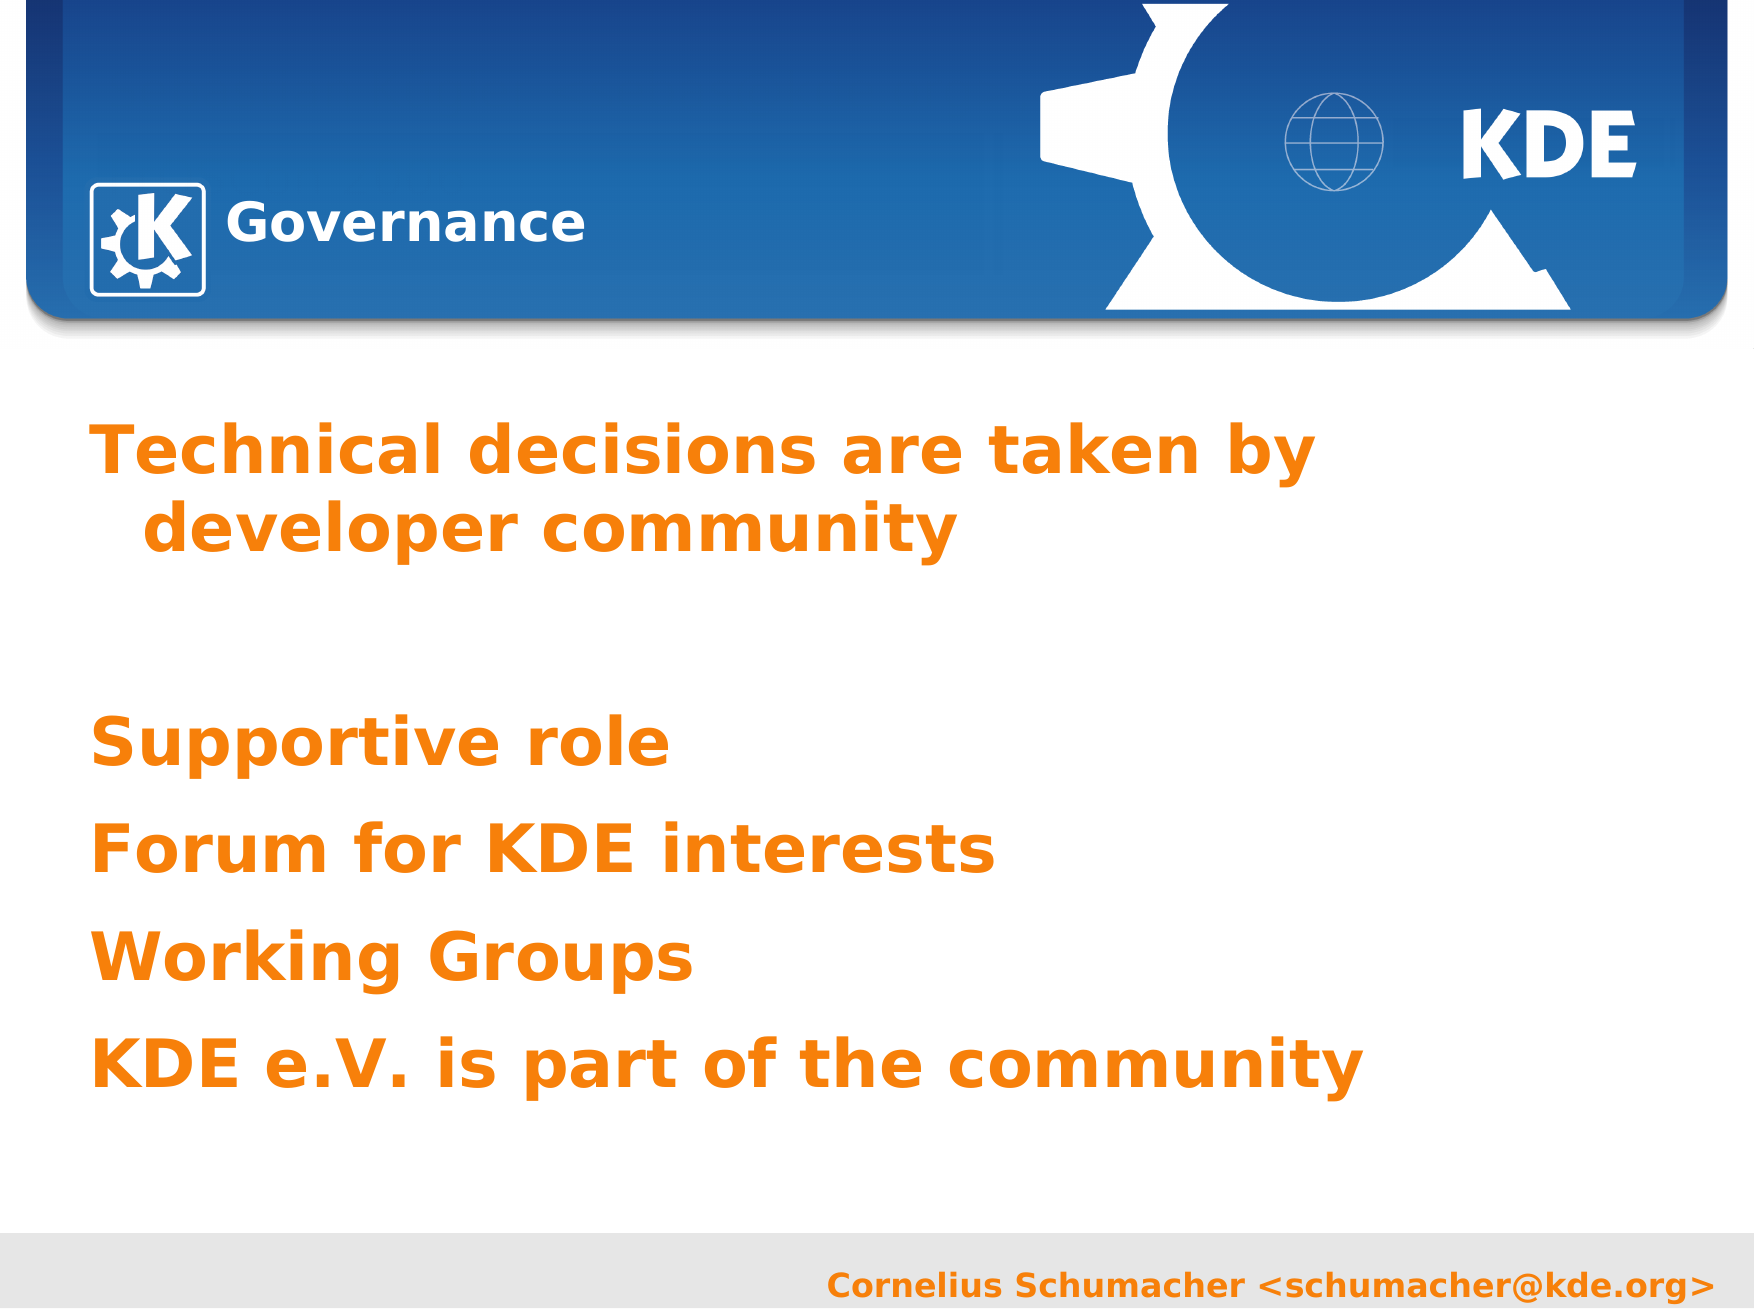

# Governance
Technical decisions are taken by developer community
Supportive role
Forum for KDE interests
Working Groups
KDE e.V. is part of the community